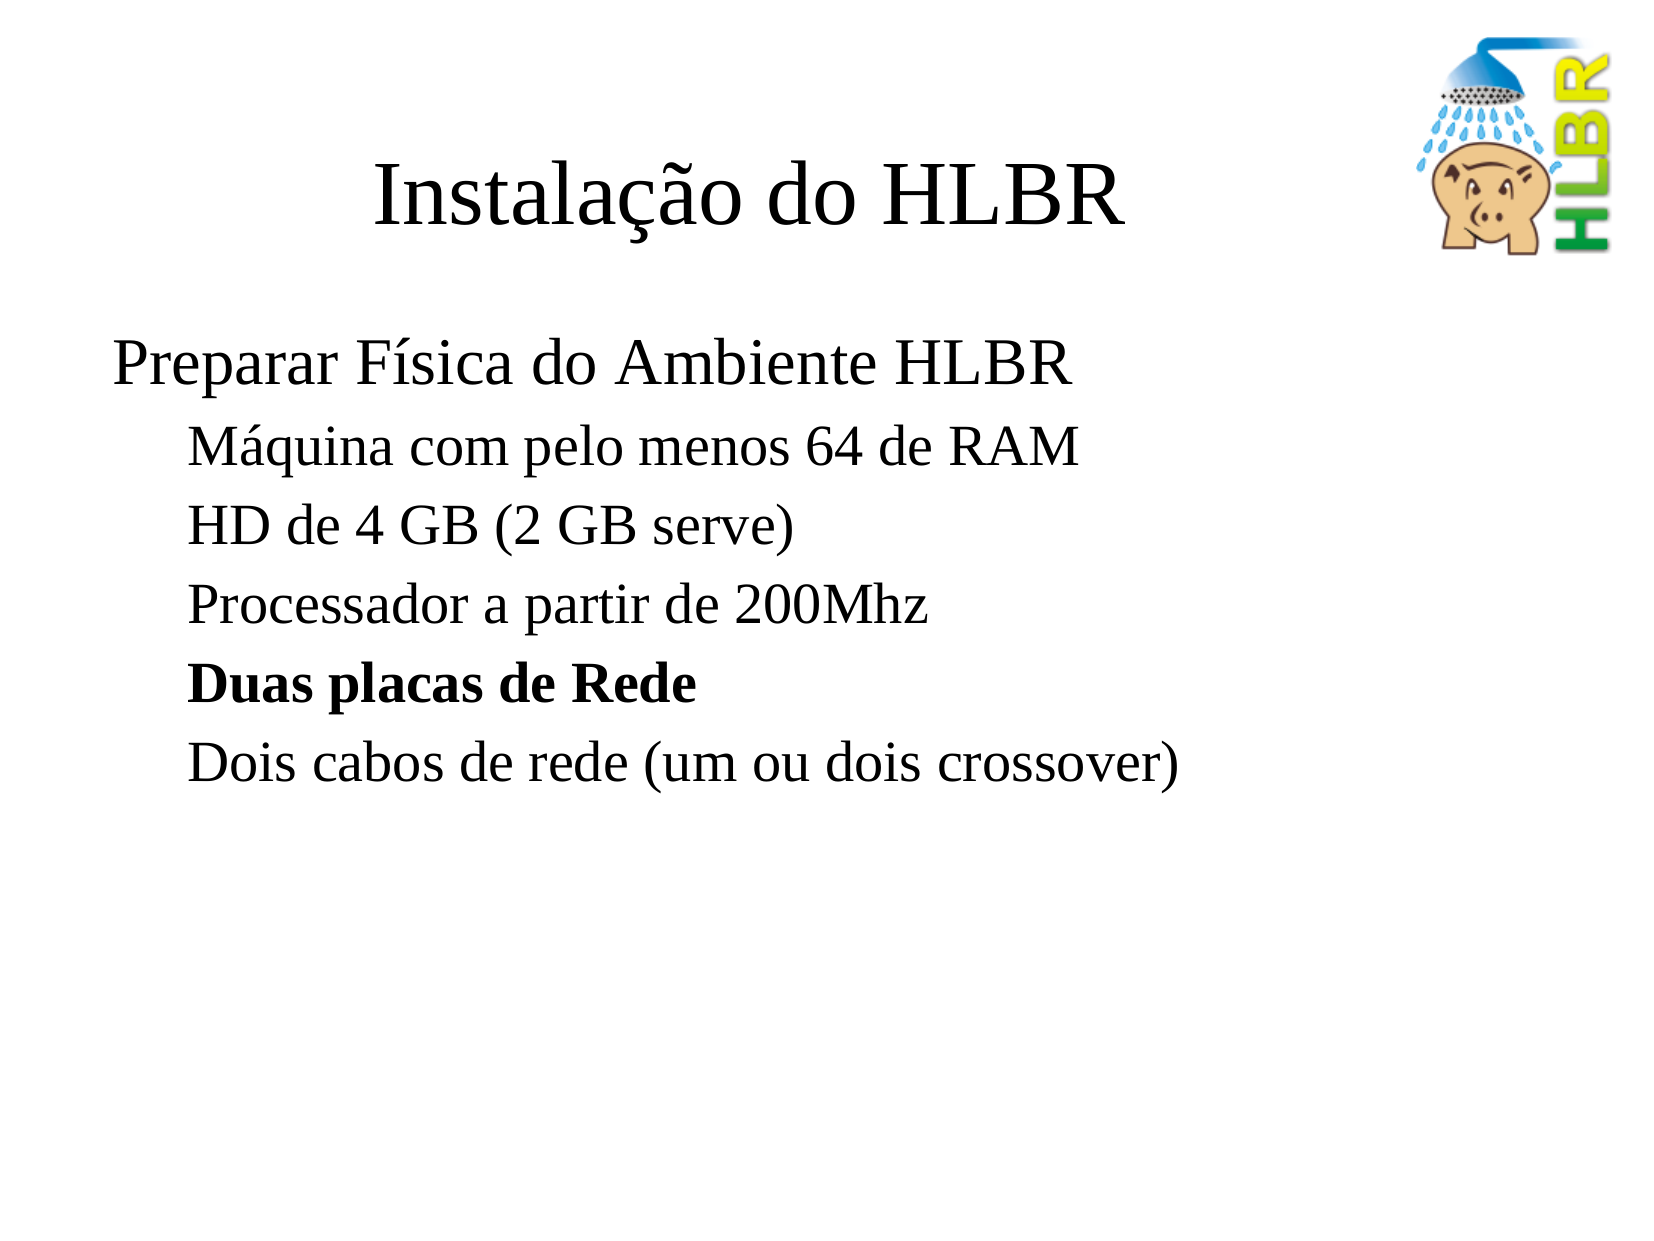

# Instalação do HLBR
Preparar Física do Ambiente HLBR
Máquina com pelo menos 64 de RAM
HD de 4 GB (2 GB serve)
Processador a partir de 200Mhz
Duas placas de Rede
Dois cabos de rede (um ou dois crossover)